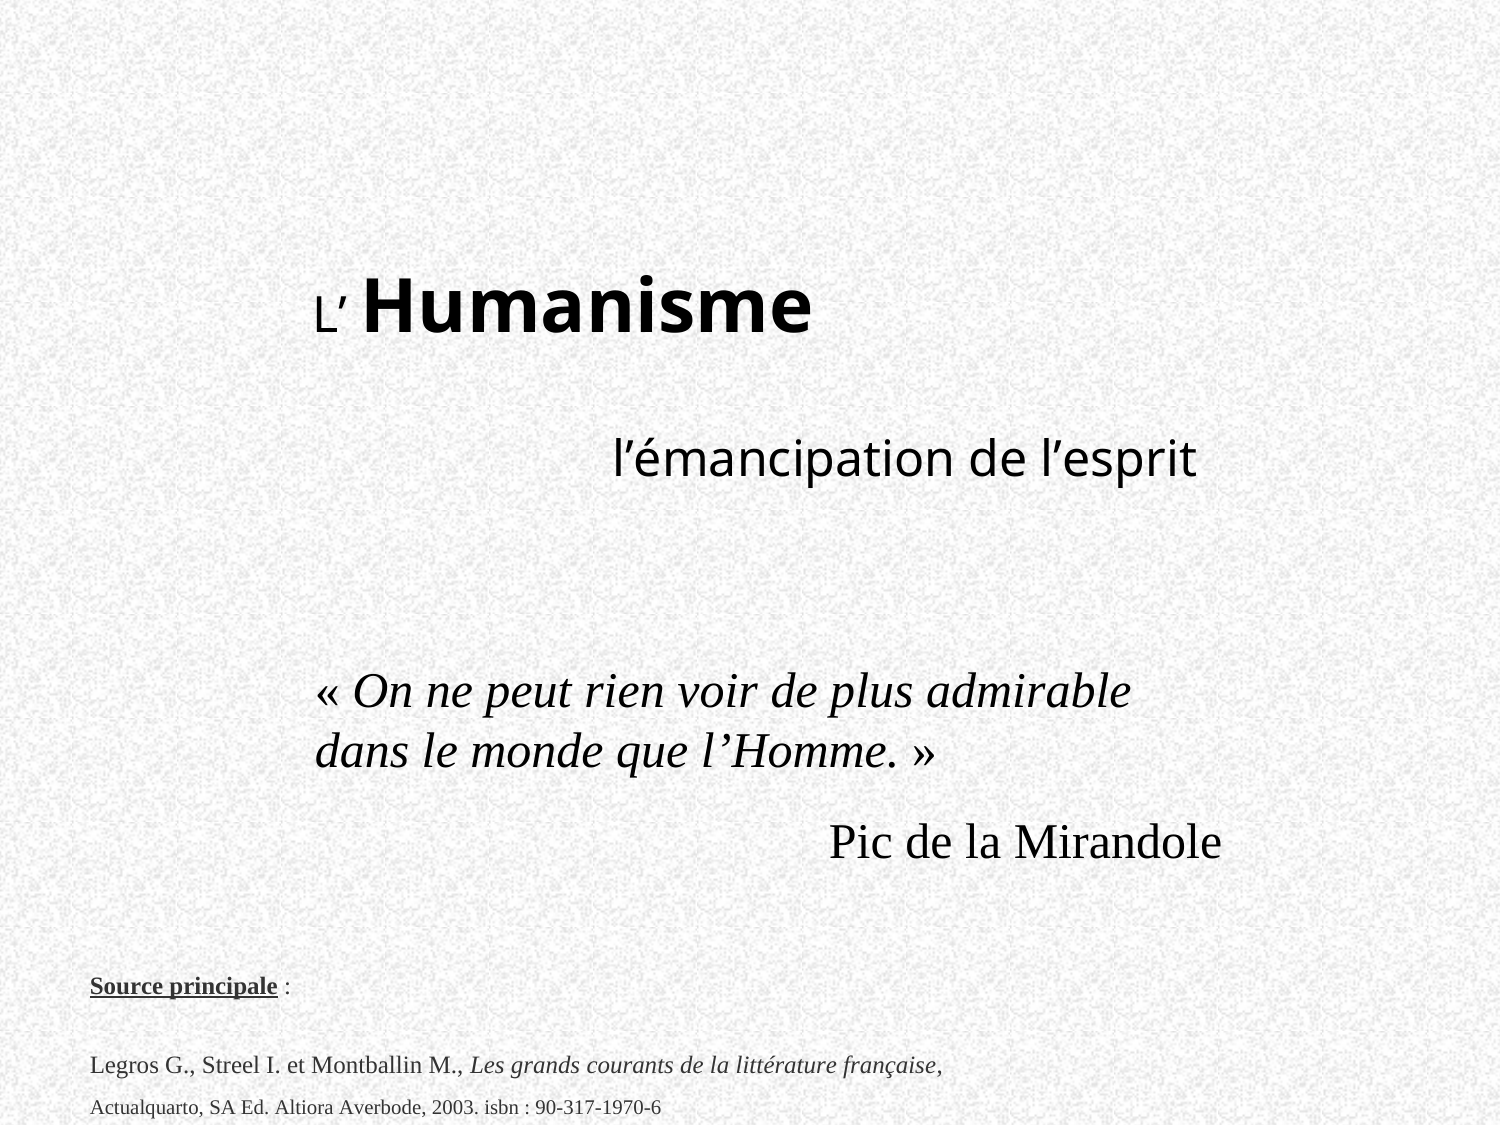

L’ Humanisme
		l’émancipation de l’esprit
« On ne peut rien voir de plus admirable dans le monde que l’Homme. »
Pic de la Mirandole
Source principale :
Legros G., Streel I. et Montballin M., Les grands courants de la littérature française,
Actualquarto, SA Ed. Altiora Averbode, 2003. isbn : 90-317-1970-6